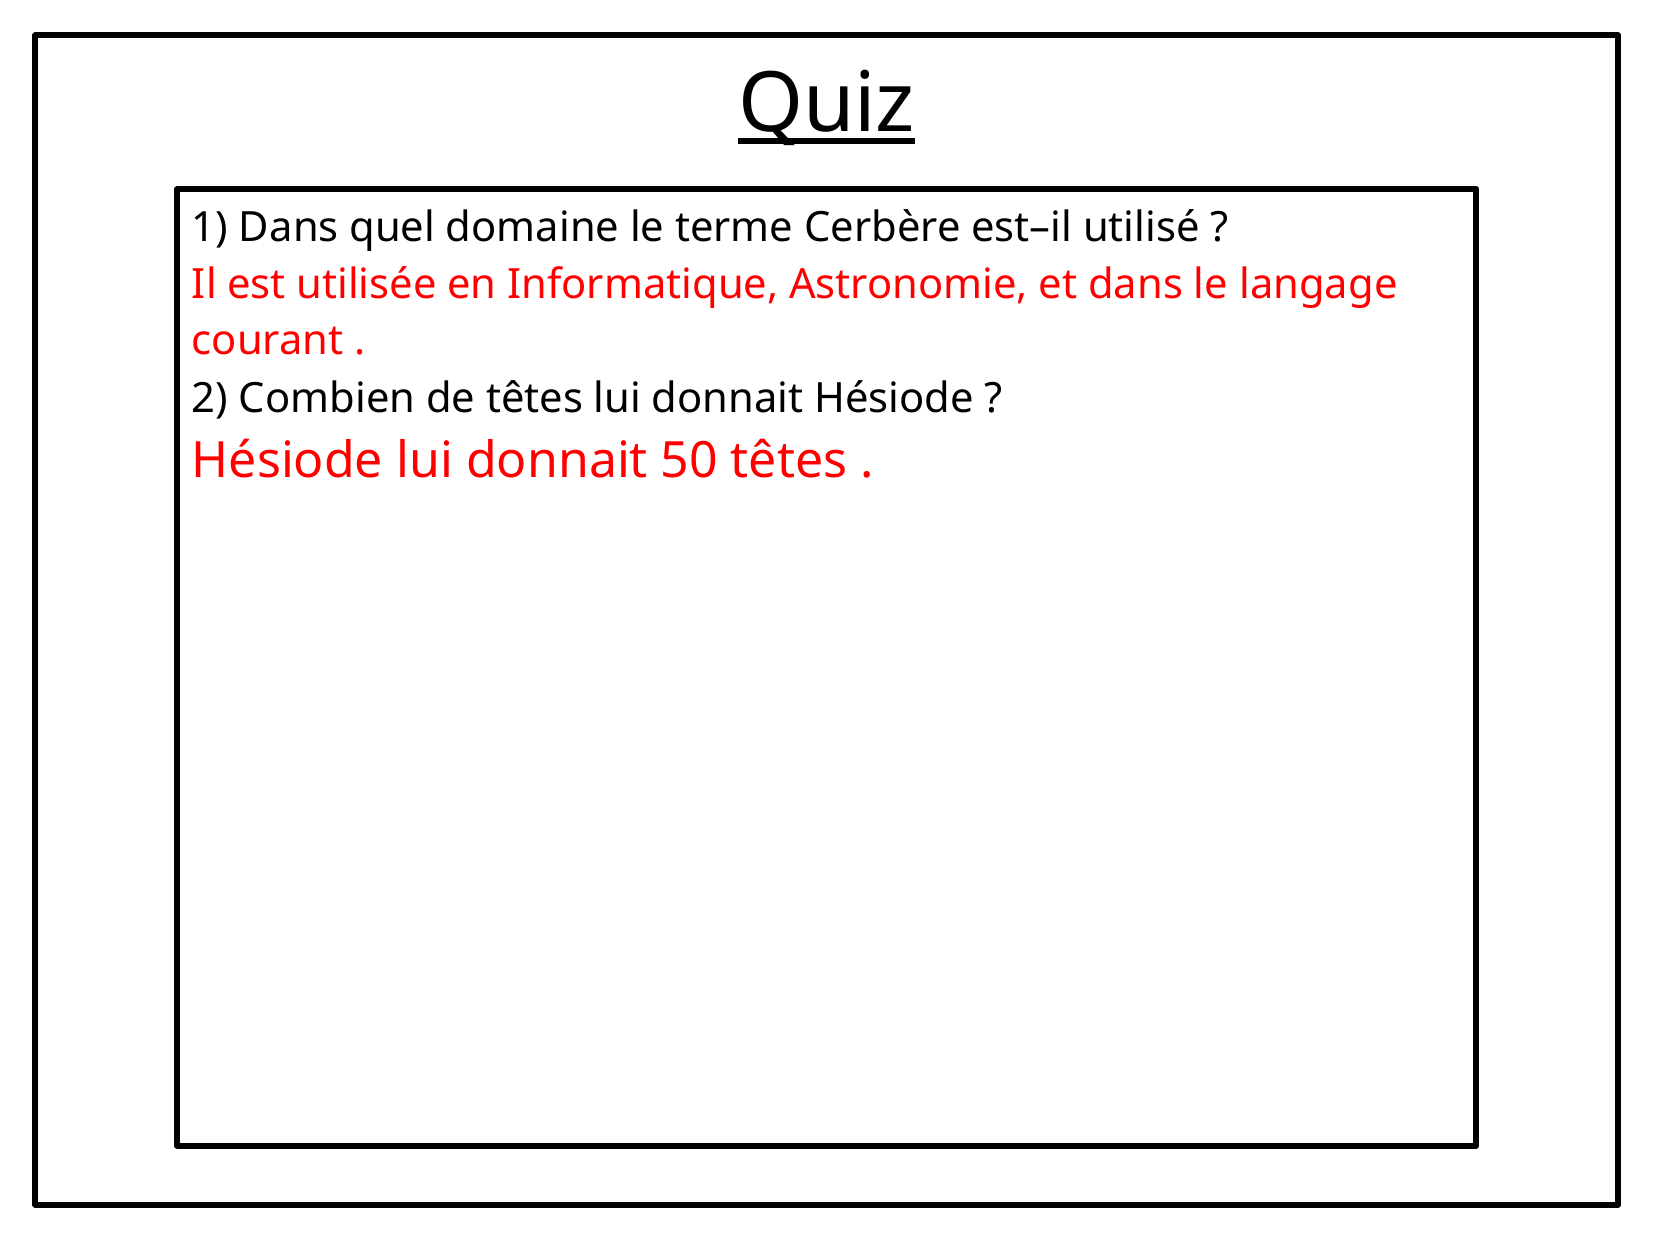

Quiz
1) Dans quel domaine le terme Cerbère est–il utilisé ?
Il est utilisée en Informatique, Astronomie, et dans le langage courant .
2) Combien de têtes lui donnait Hésiode ?
Hésiode lui donnait 50 têtes .